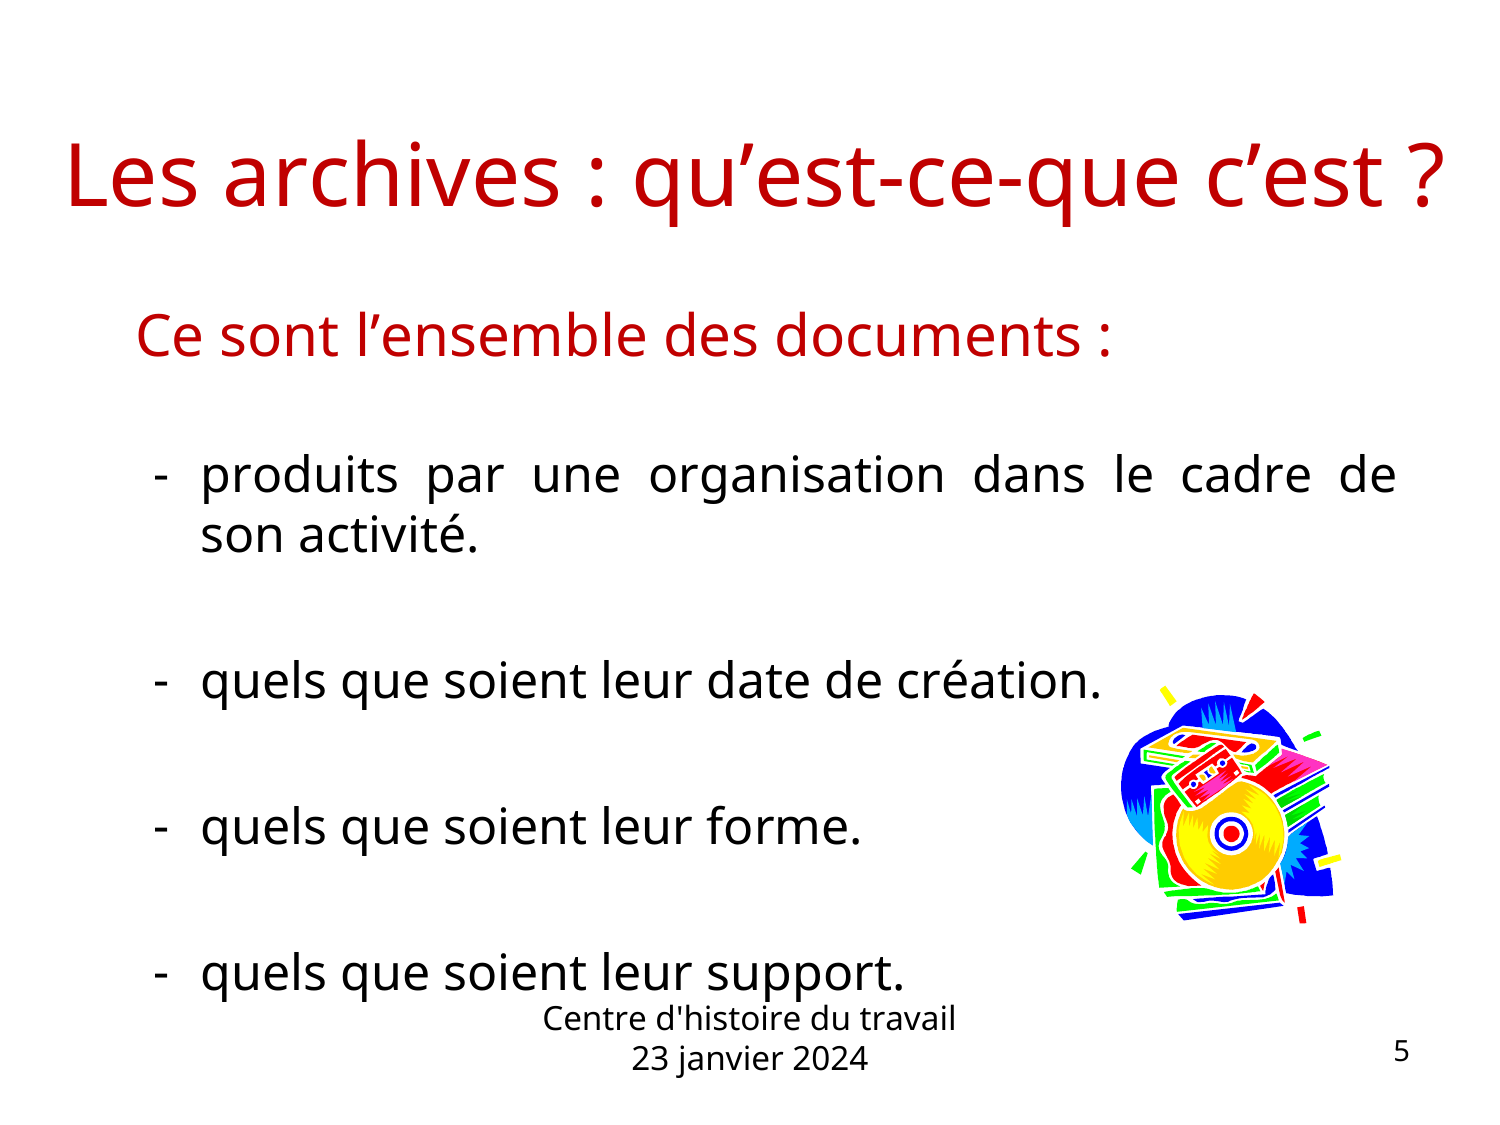

Les archives : qu’est-ce-que c’est ?
	Ce sont l’ensemble des documents :
produits par une organisation dans le cadre de son activité.
quels que soient leur date de création.
quels que soient leur forme.
quels que soient leur support.
Centre d'histoire du travail
23 janvier 2024